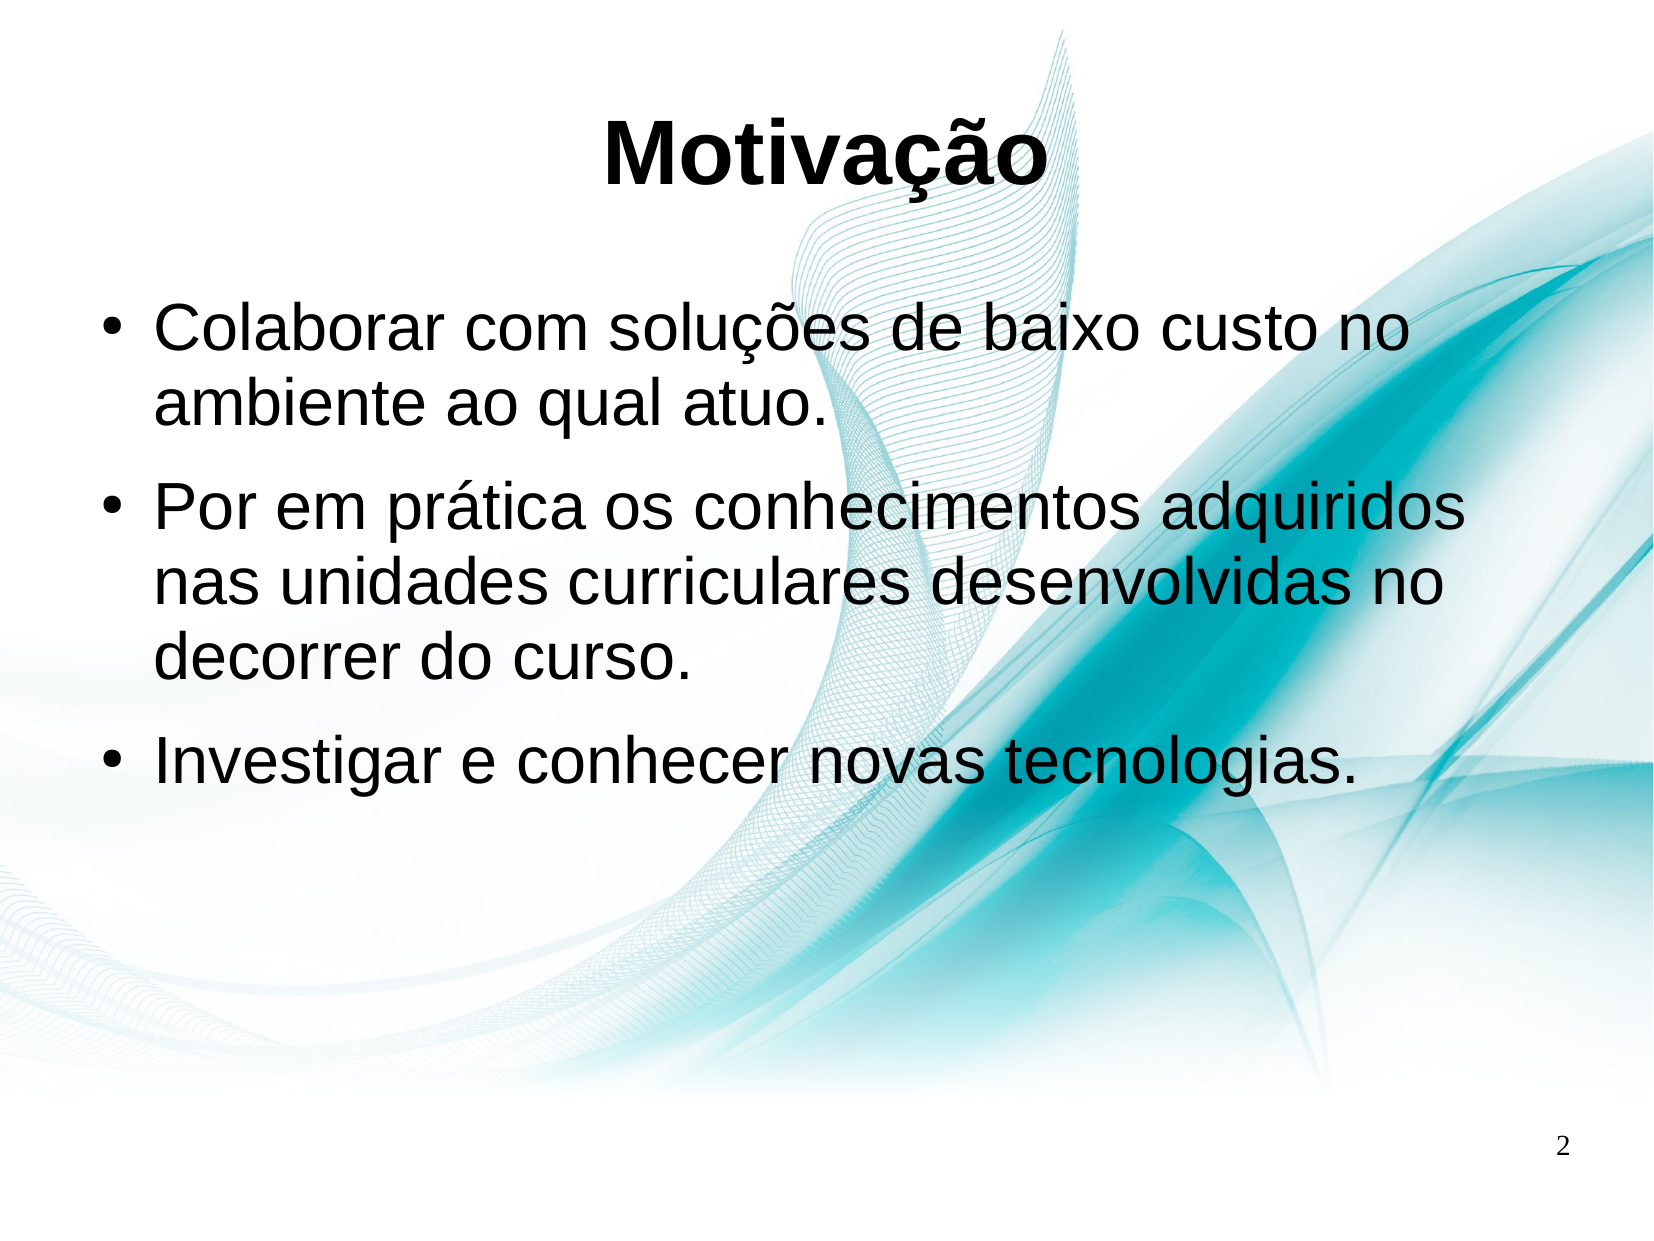

# Motivação
Colaborar com soluções de baixo custo no ambiente ao qual atuo.
Por em prática os conhecimentos adquiridos nas unidades curriculares desenvolvidas no decorrer do curso.
Investigar e conhecer novas tecnologias.
2